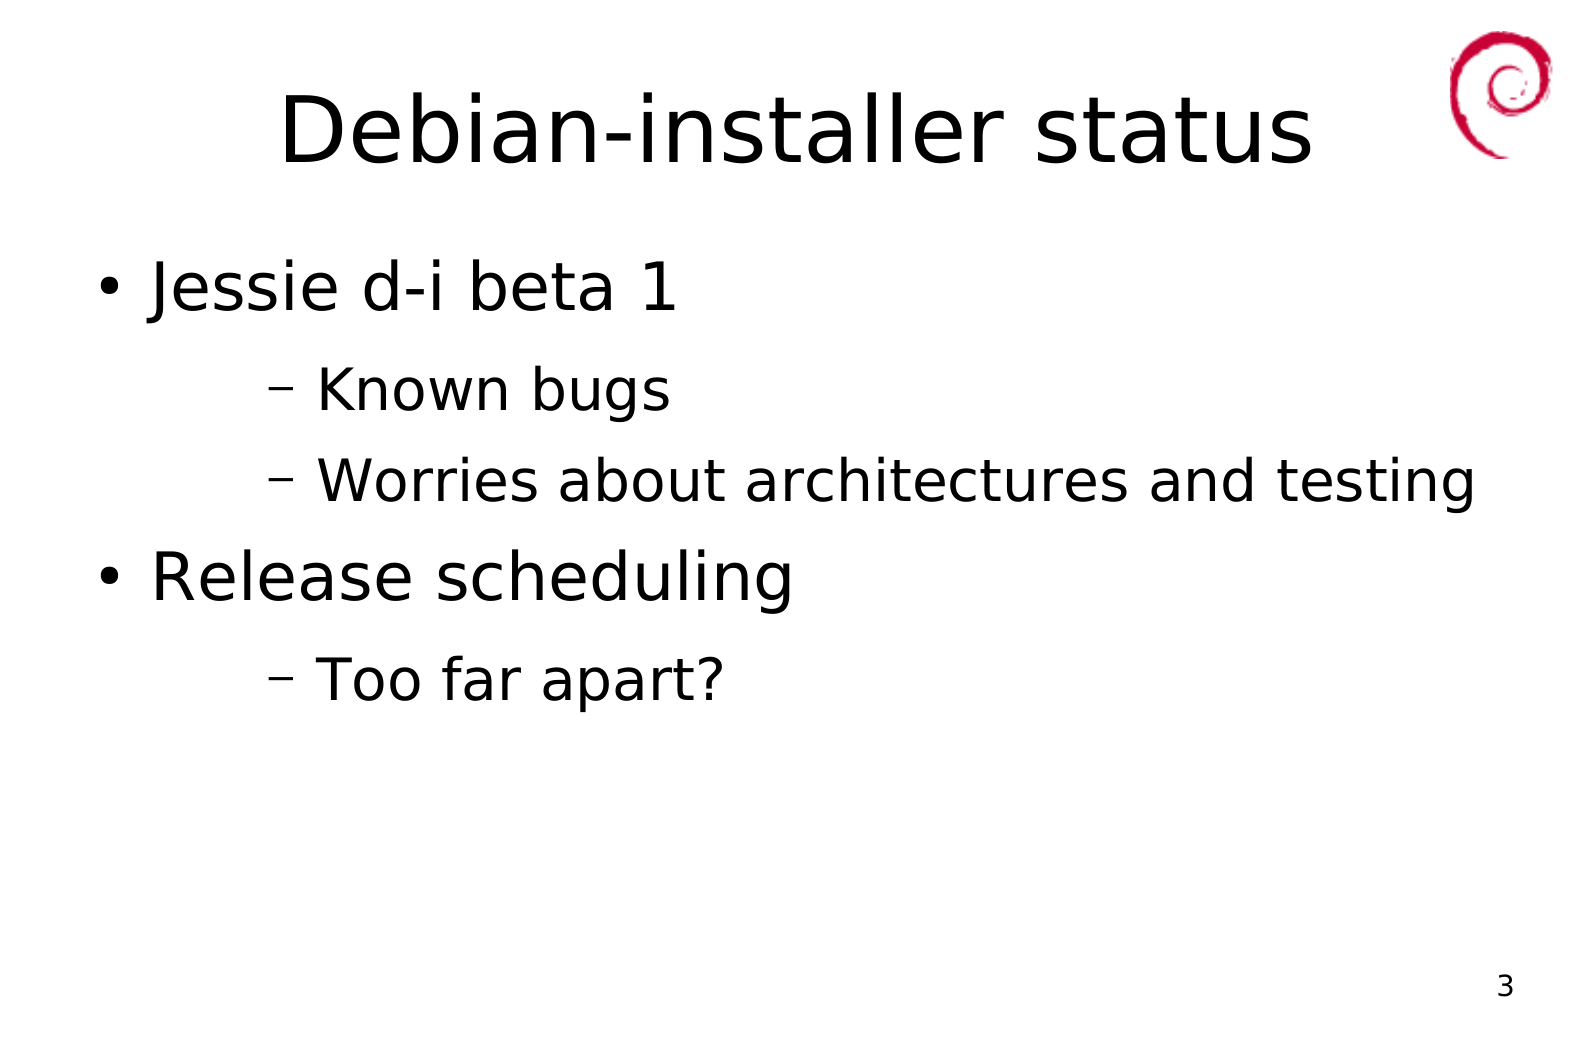

# Debian-installer status
Jessie d-i beta 1
Known bugs
Worries about architectures and testing
Release scheduling
Too far apart?
3